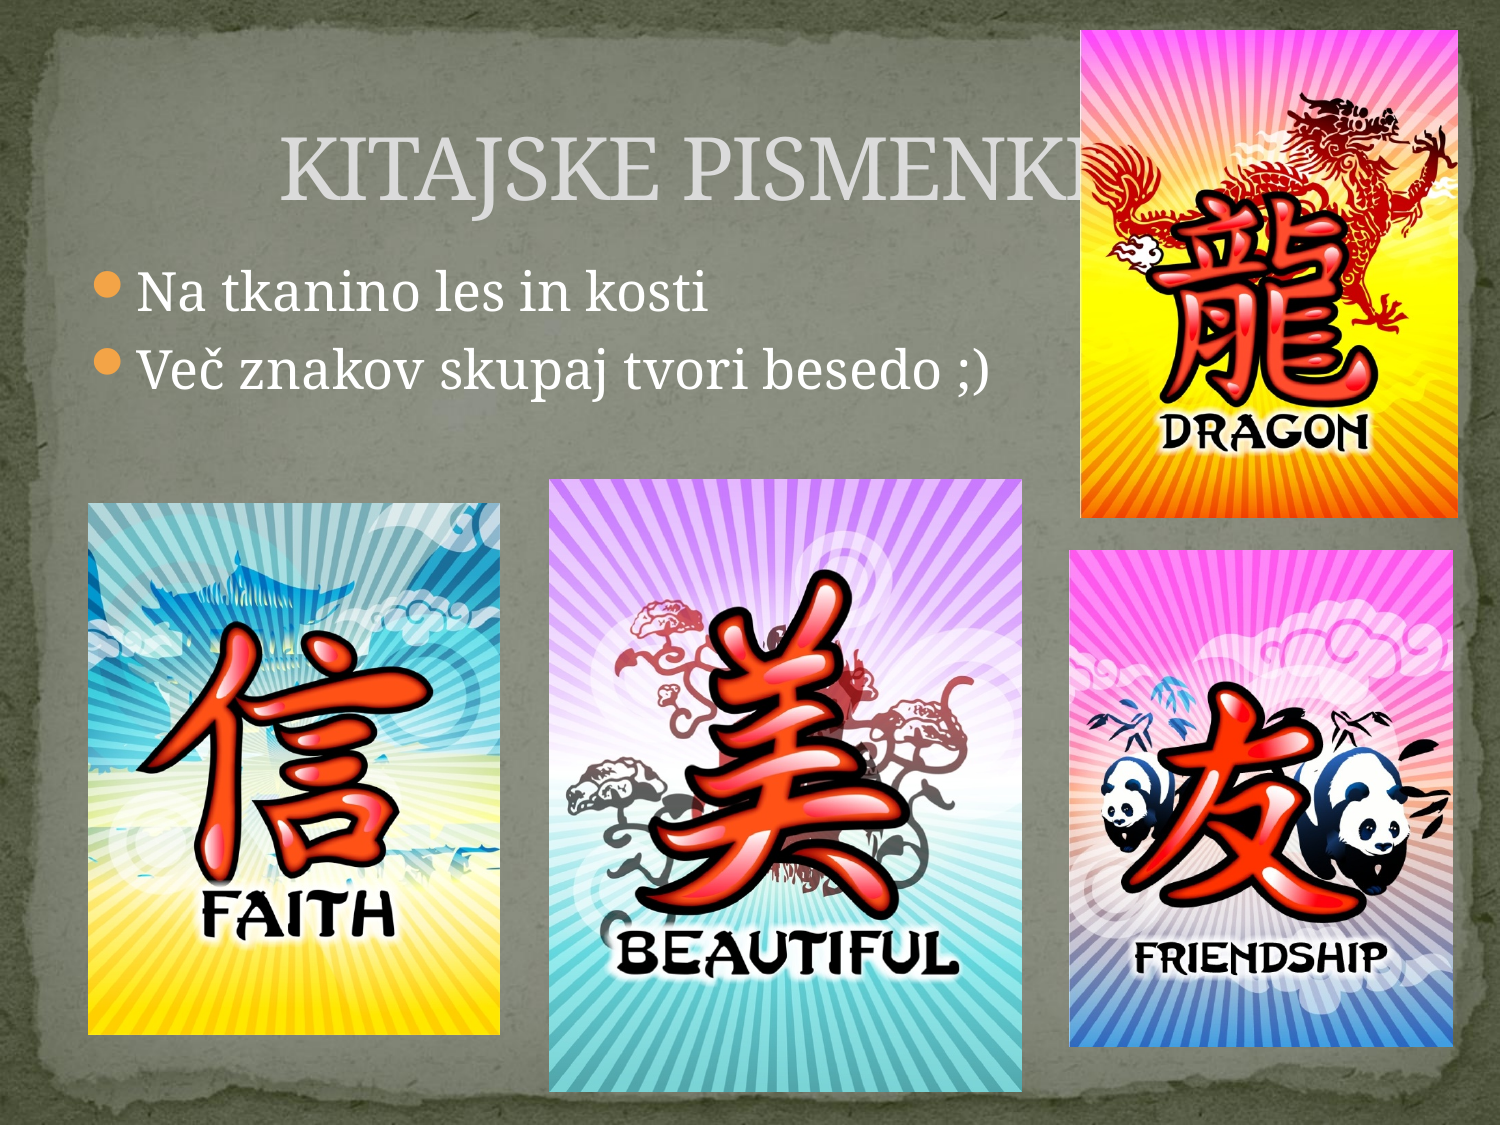

KITAJSKE PISMENKE
# Na tkanino les in kosti
Več znakov skupaj tvori besedo ;)